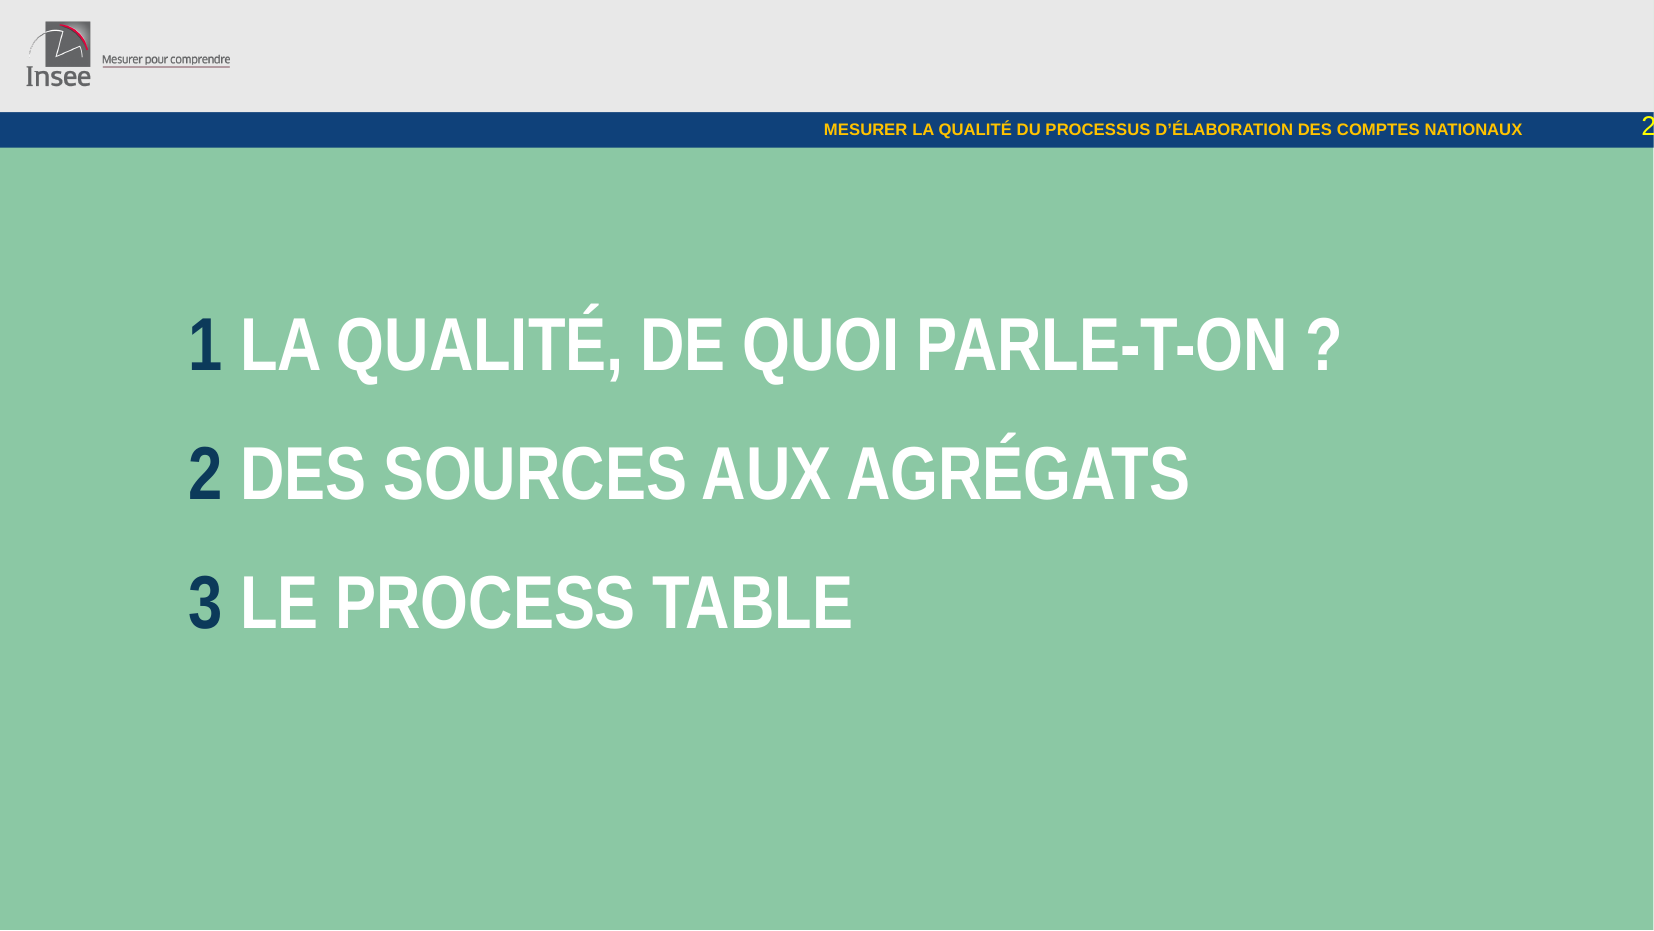

Sommaire
# La qualité, de quoi parle-t-on ?
Des sources aux agrégats
Le process table